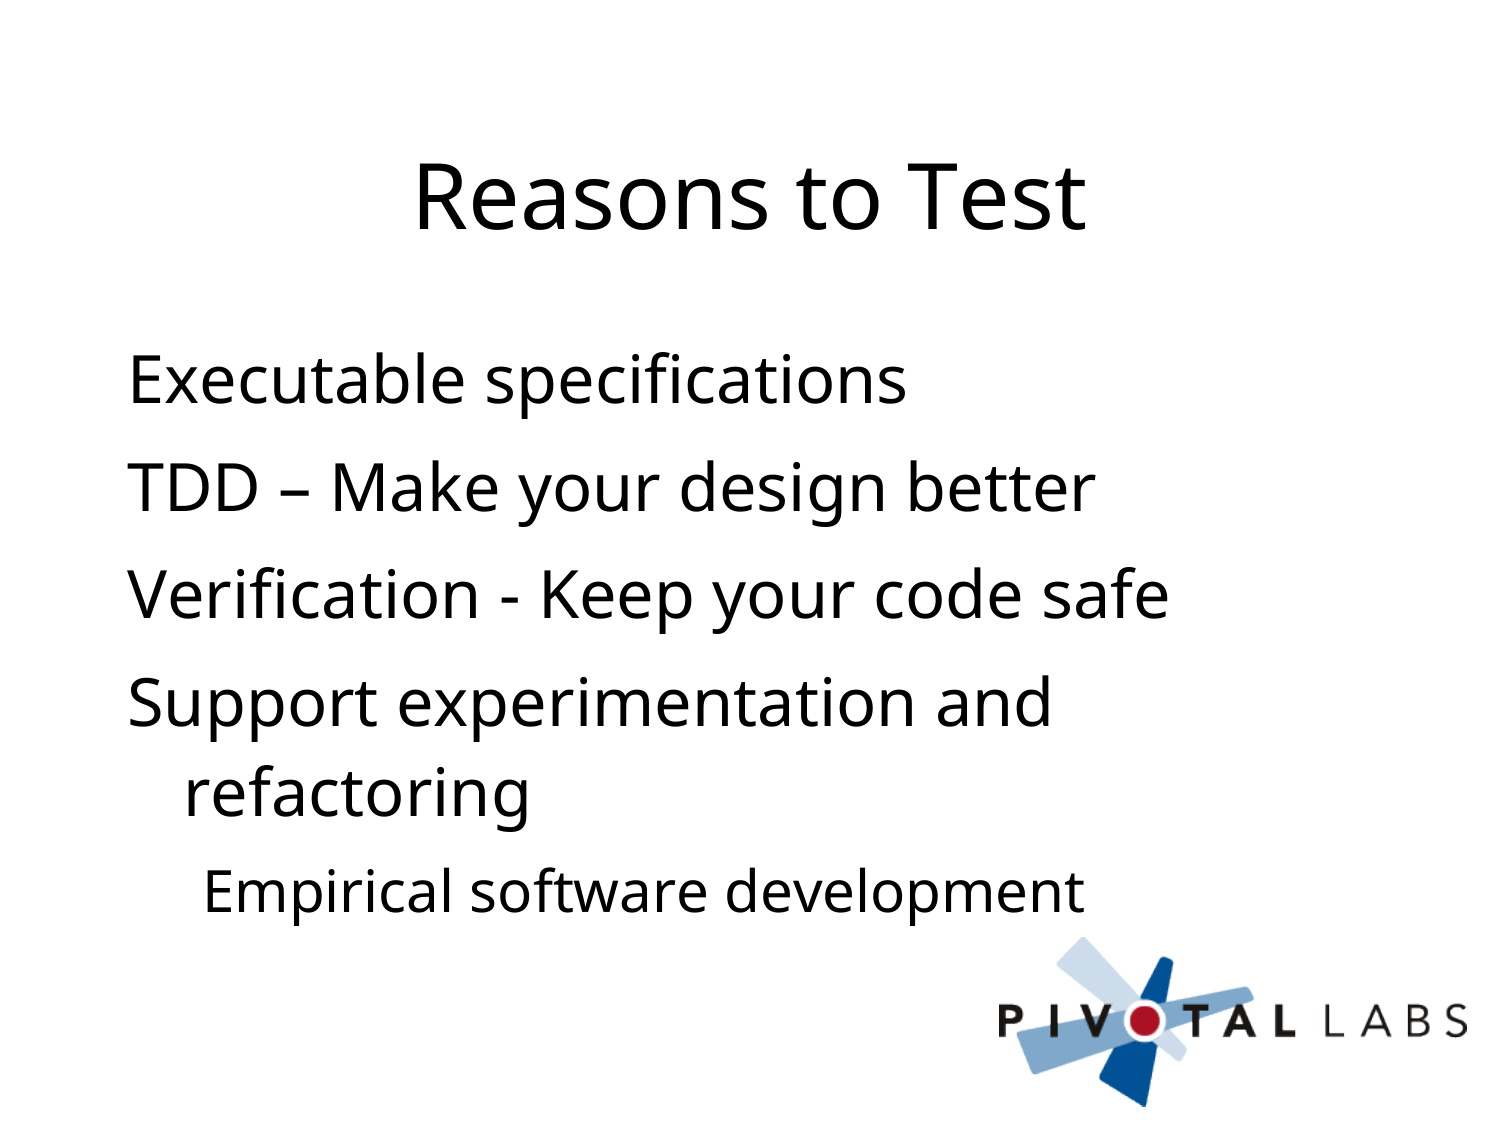

# Reasons to Test
Executable specifications
TDD – Make your design better
Verification - Keep your code safe
Support experimentation and refactoring
Empirical software development